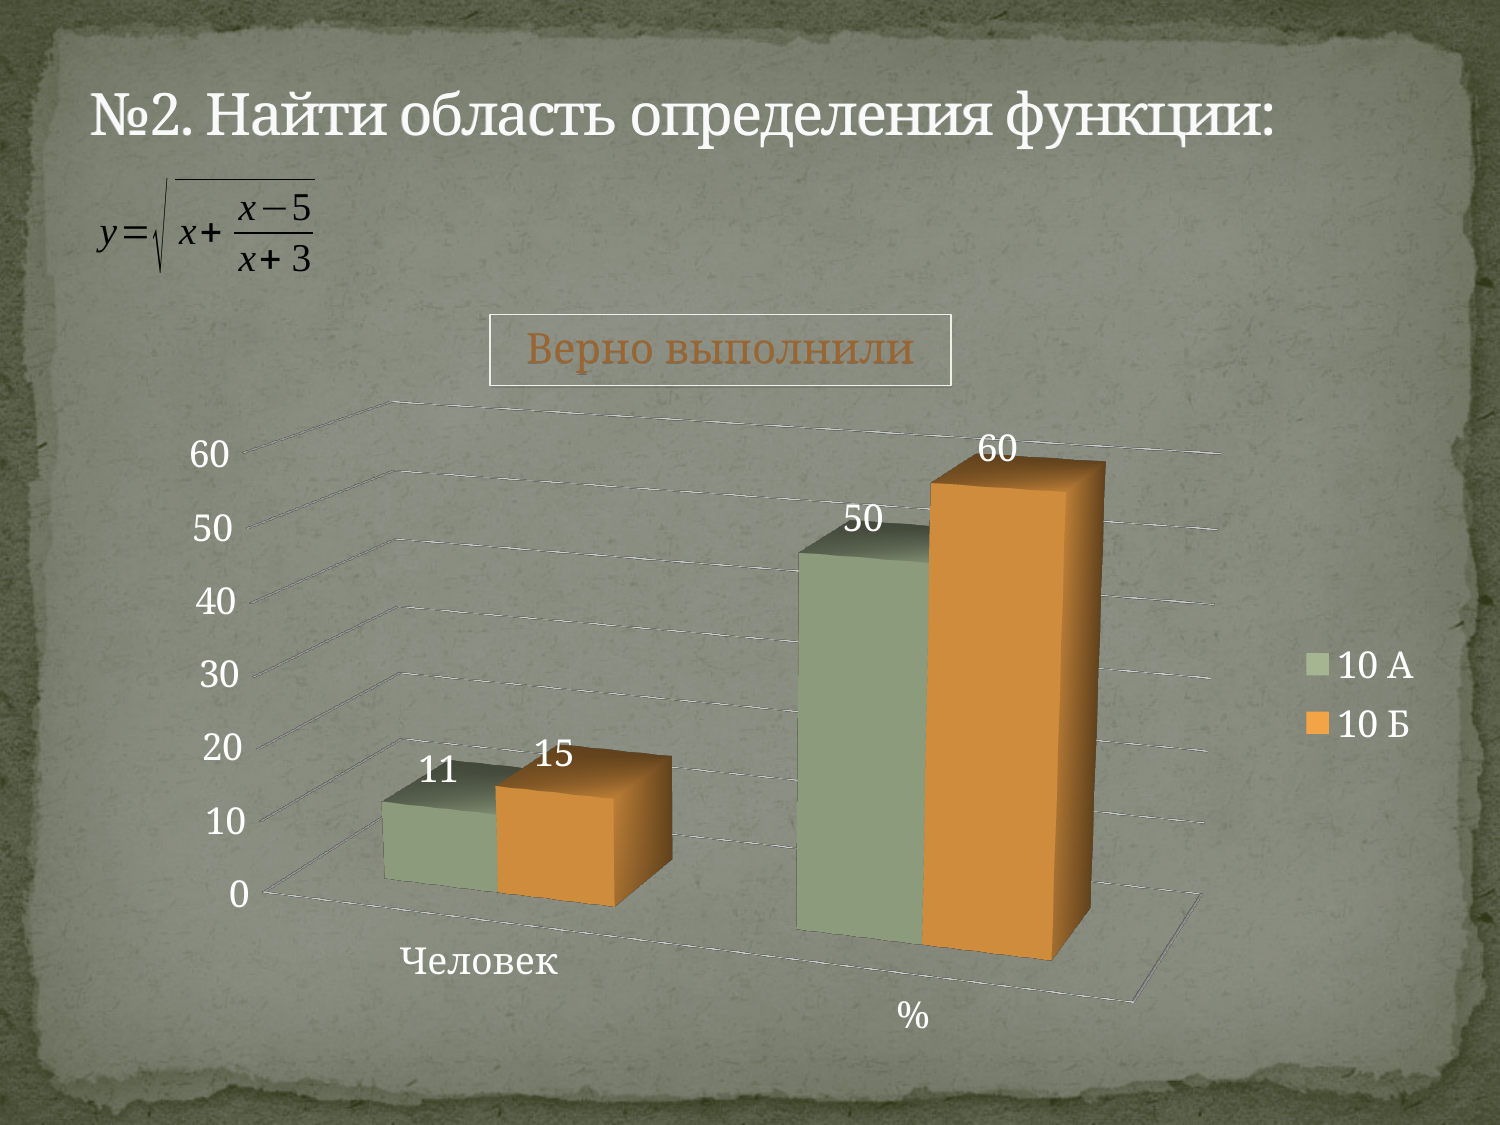

# №2. Найти область определения функции:
Верно выполнили
[unsupported chart]